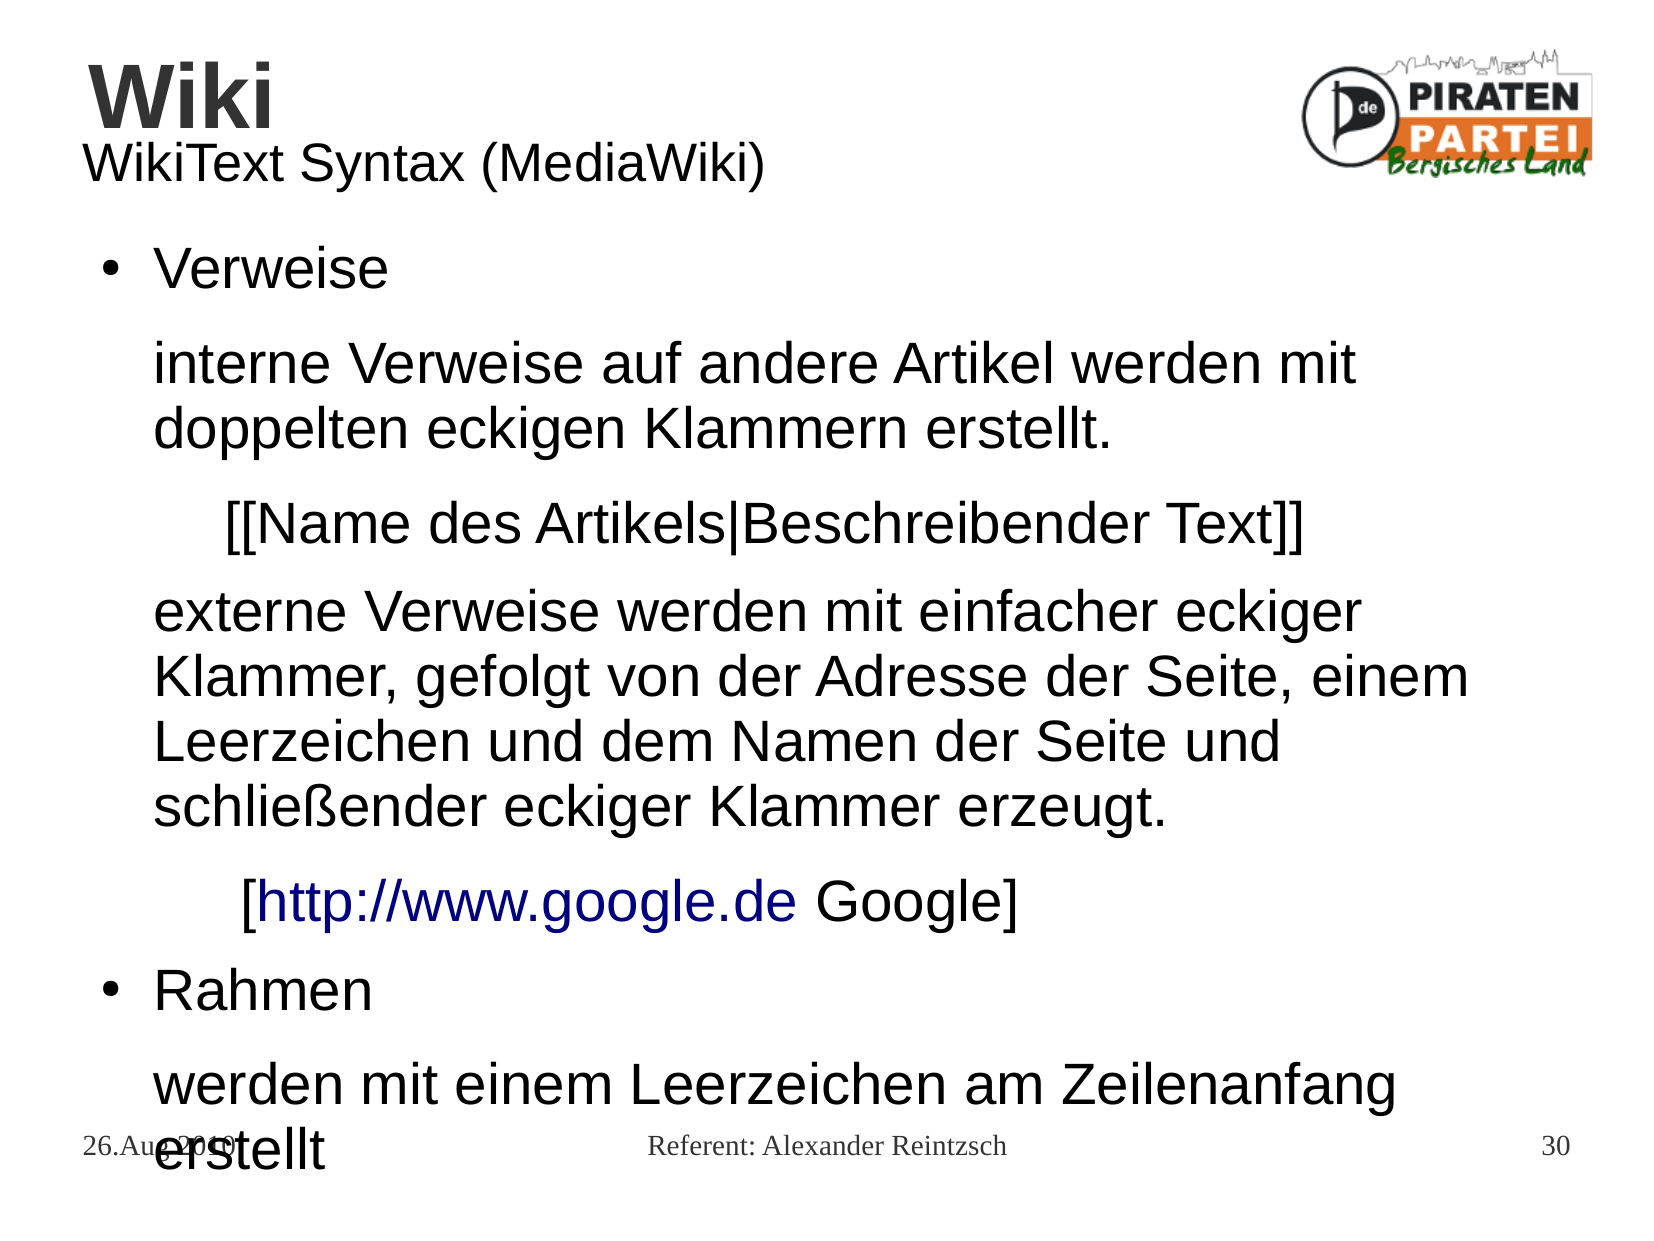

# WikiText Syntax (MediaWiki)
Verweise
interne Verweise auf andere Artikel werden mit doppelten eckigen Klammern erstellt.
[[Name des Artikels|Beschreibender Text]]
externe Verweise werden mit einfacher eckiger Klammer, gefolgt von der Adresse der Seite, einem Leerzeichen und dem Namen der Seite und schließender eckiger Klammer erzeugt.
 [http://www.google.de Google]
Rahmen
werden mit einem Leerzeichen am Zeilenanfang erstellt
30